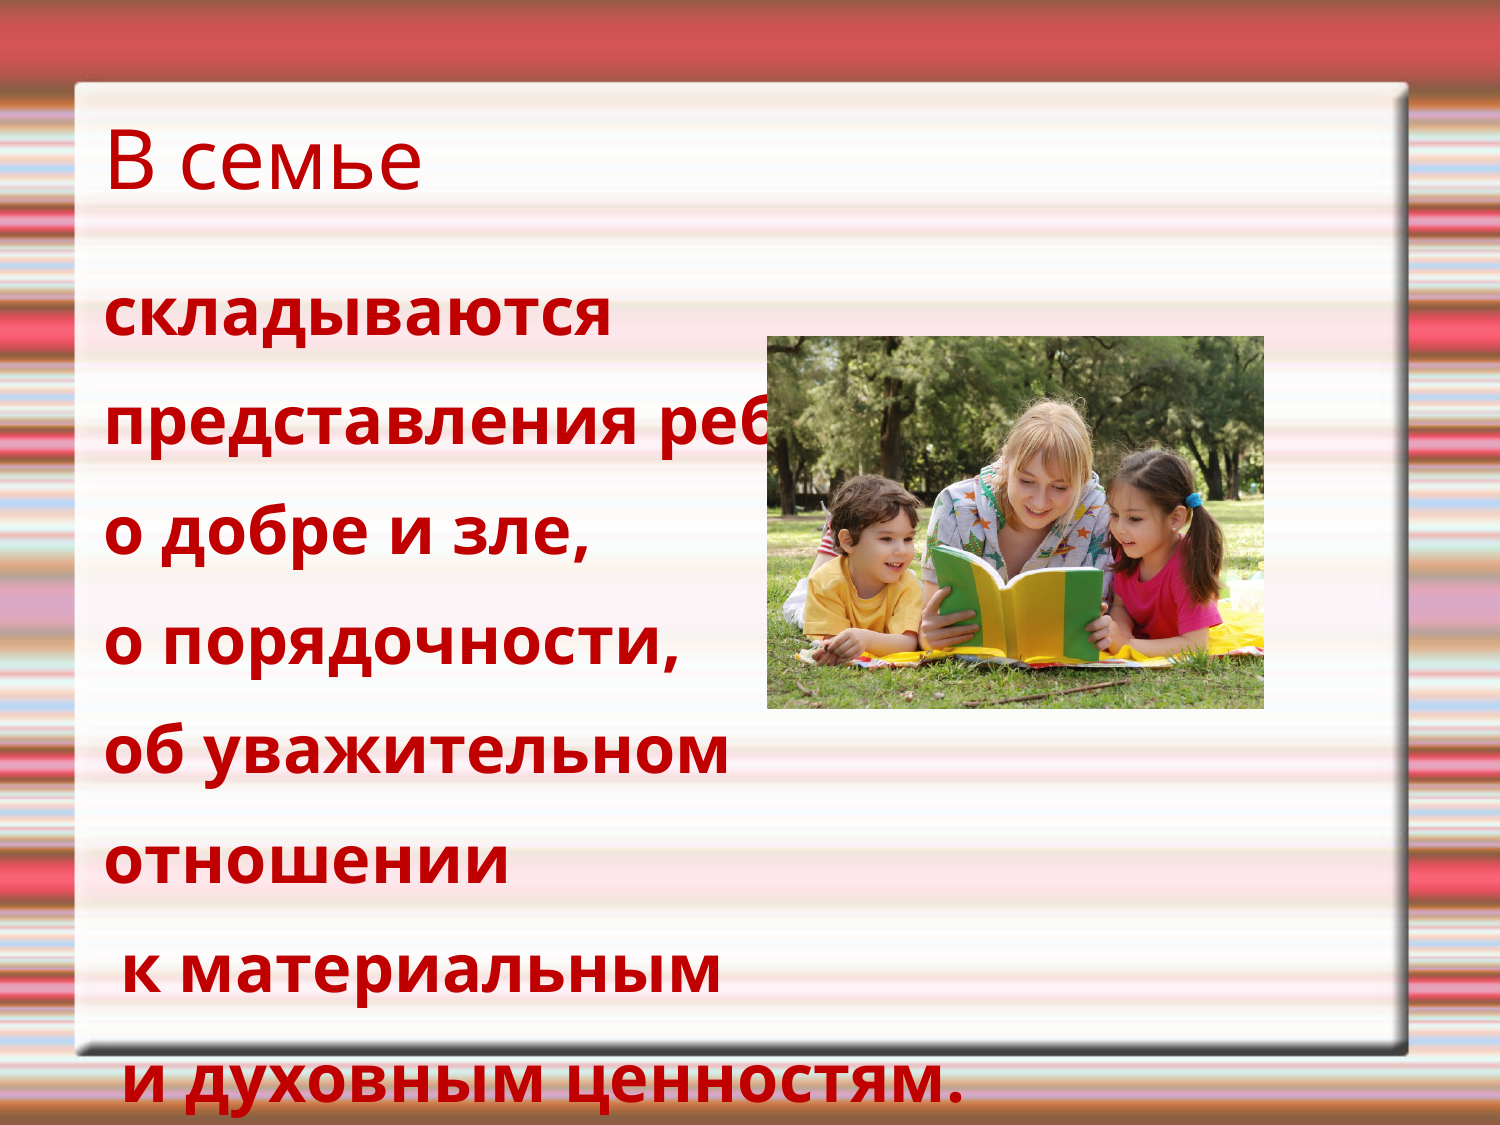

# В семье
складываются
представления ребенка
о добре и зле,
о порядочности,
об уважительном
отношении
 к материальным
 и духовным ценностям.